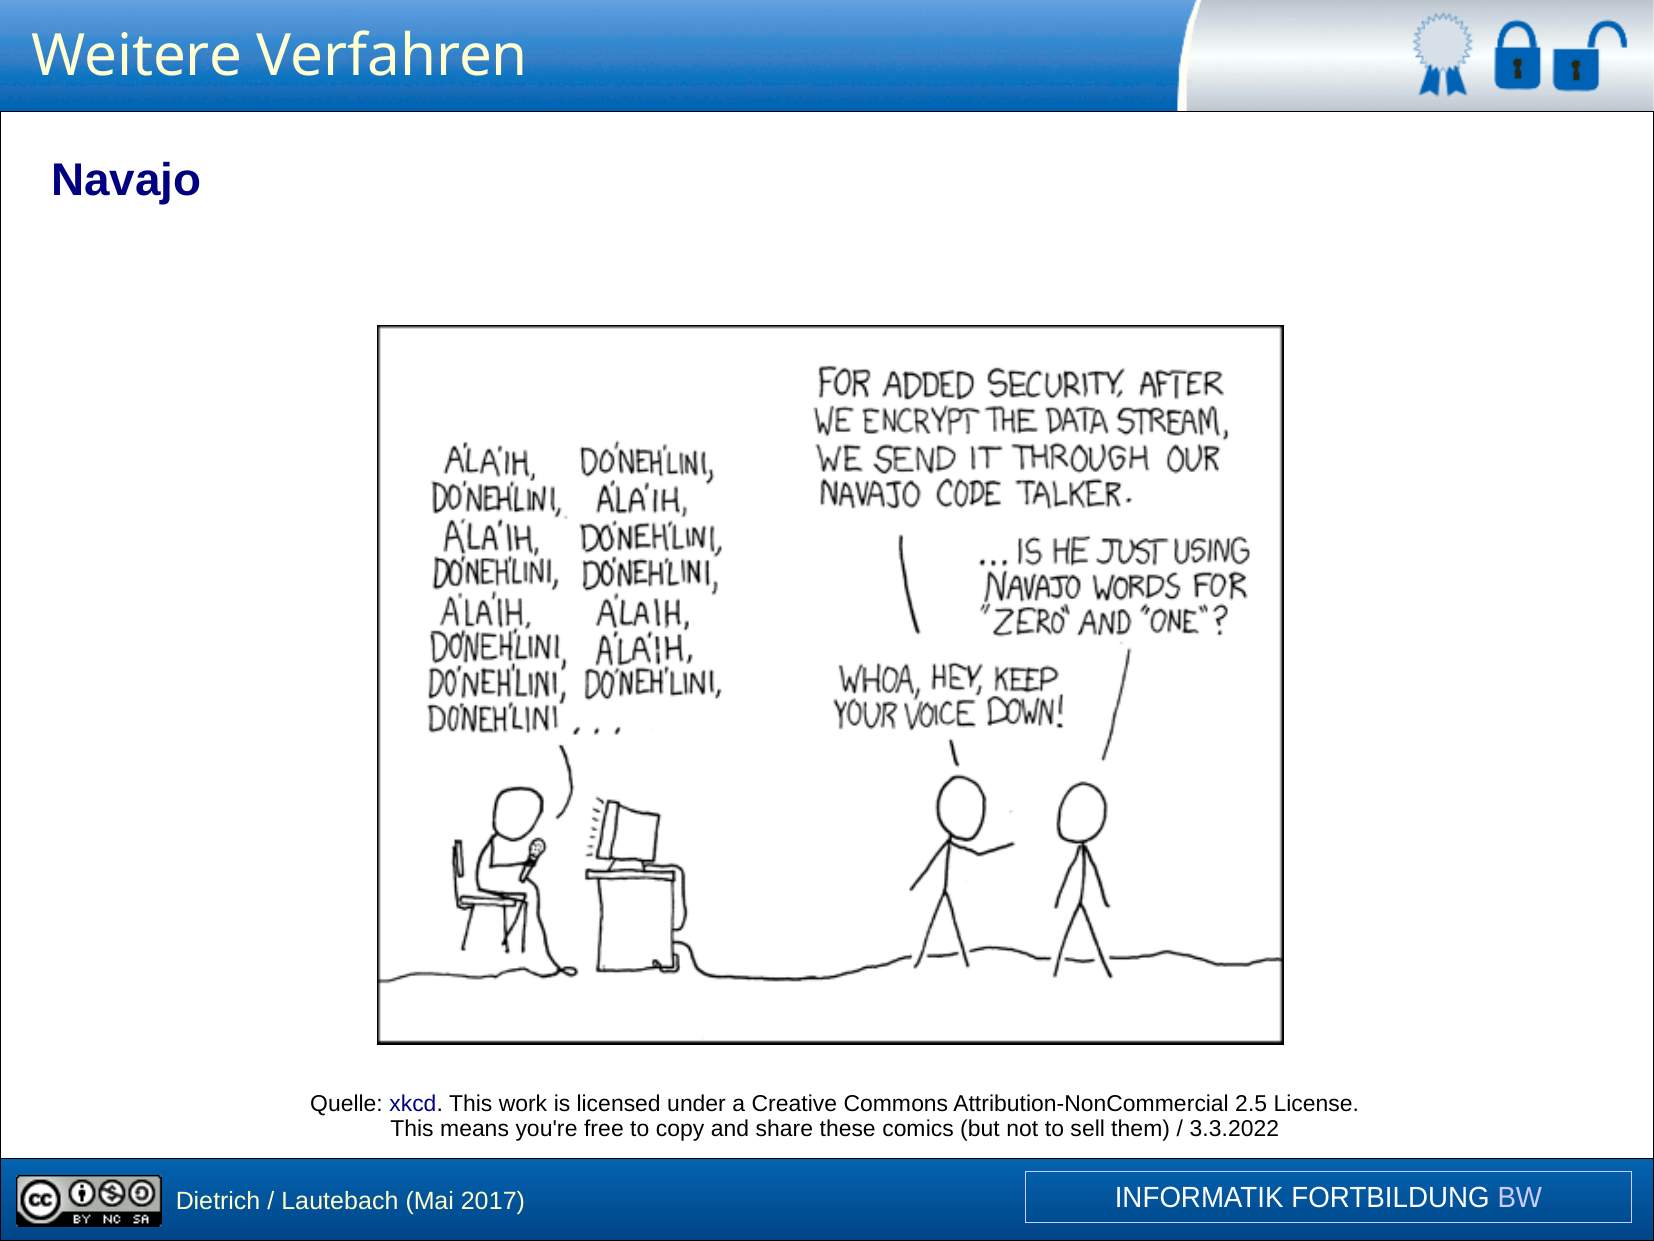

# Weitere Verfahren
Navajo
Quelle: xkcd. This work is licensed under a Creative Commons Attribution-NonCommercial 2.5 License.
This means you're free to copy and share these comics (but not to sell them) / 3.3.2022
22